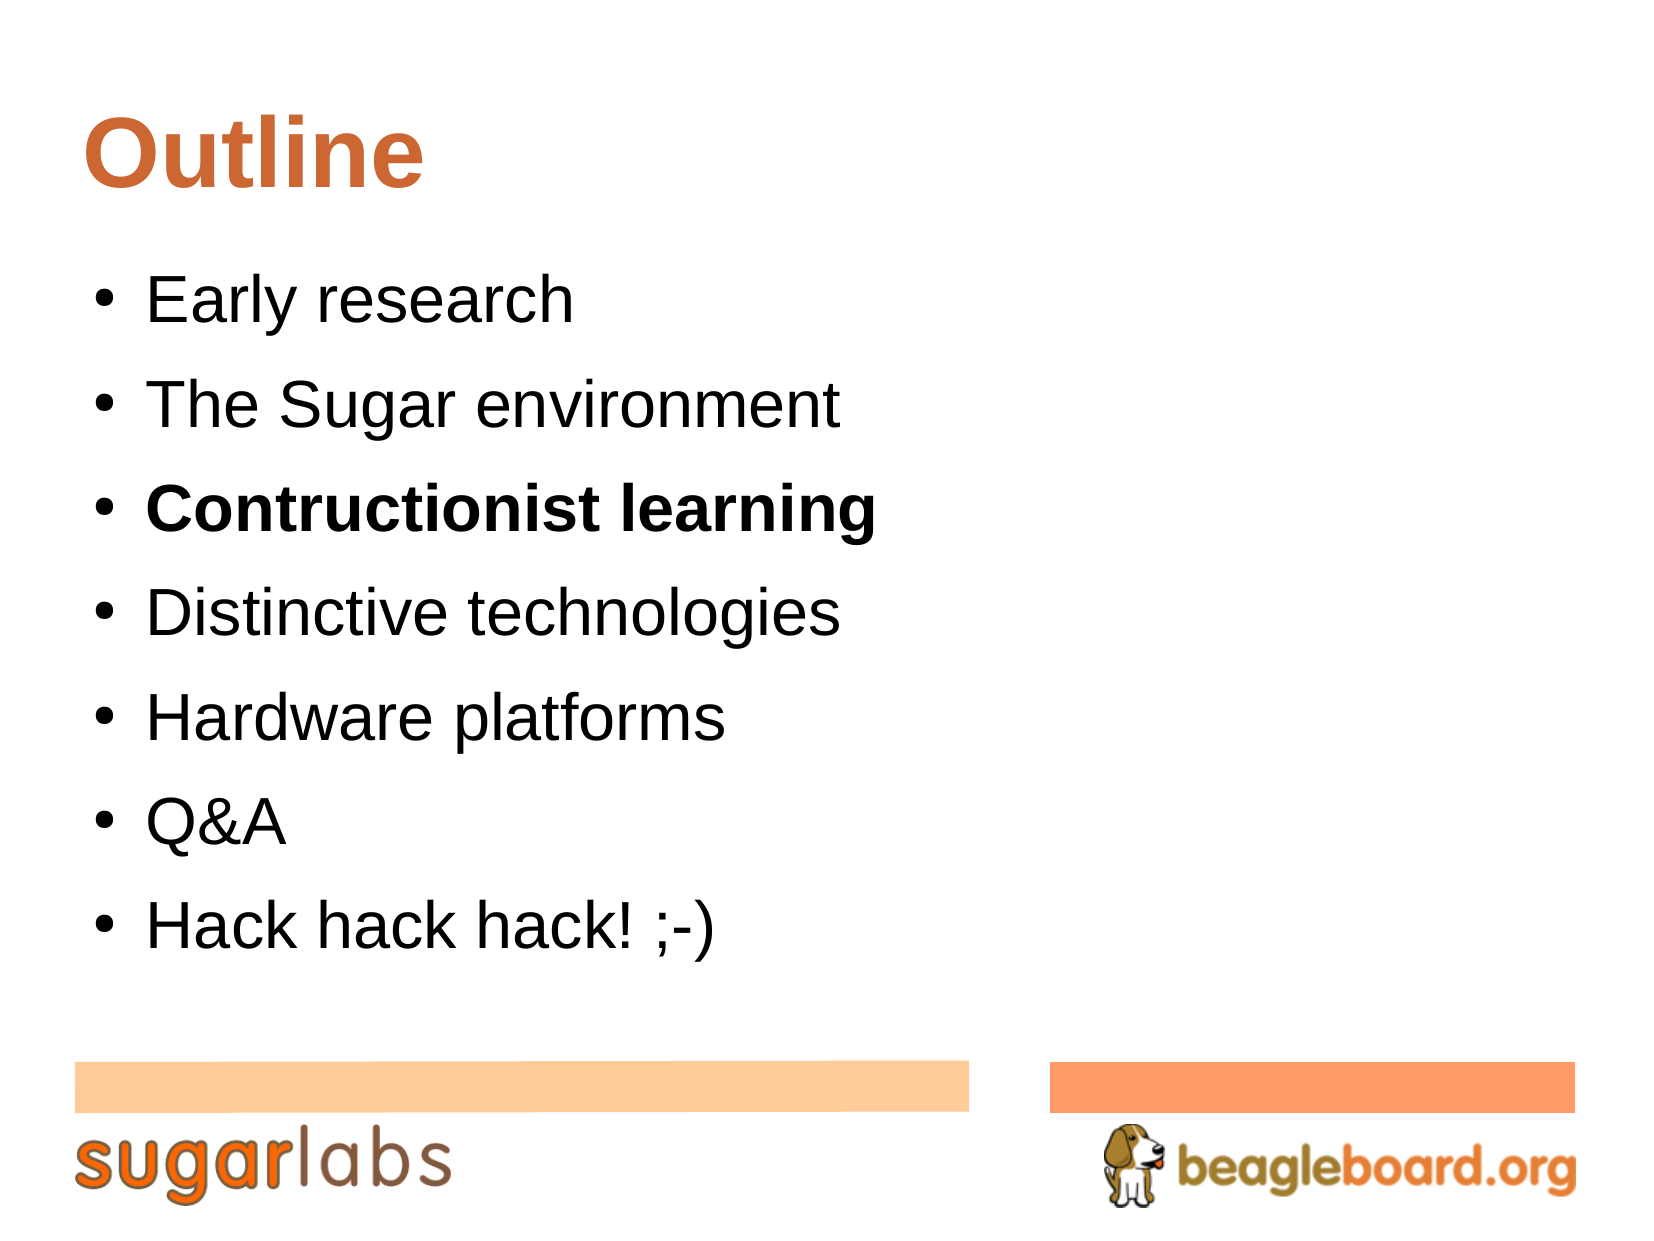

# Outline
Early research
The Sugar environment
Contructionist learning
Distinctive technologies
Hardware platforms
Q&A
Hack hack hack! ;-)